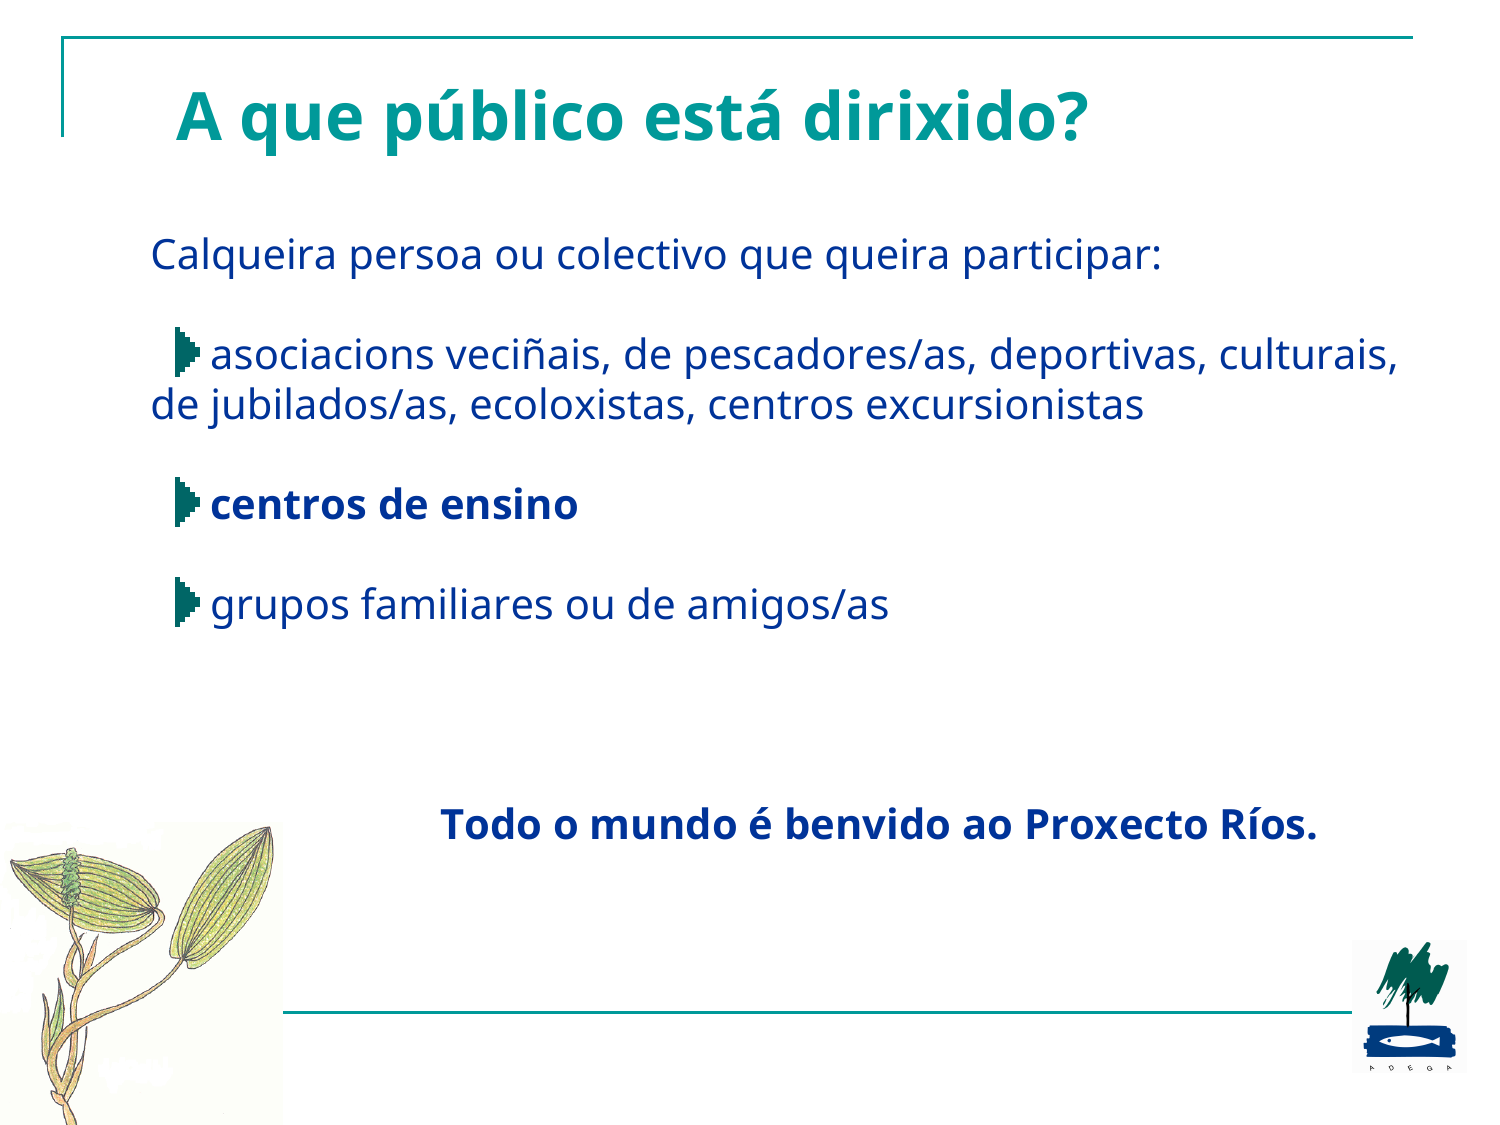

A que público está dirixido?
Calqueira persoa ou colectivo que queira participar:
asociacions veciñais, de pescadores/as, deportivas, culturais, de jubilados/as, ecoloxistas, centros excursionistas
centros de ensino
grupos familiares ou de amigos/as
Todo o mundo é benvido ao Proxecto Ríos.